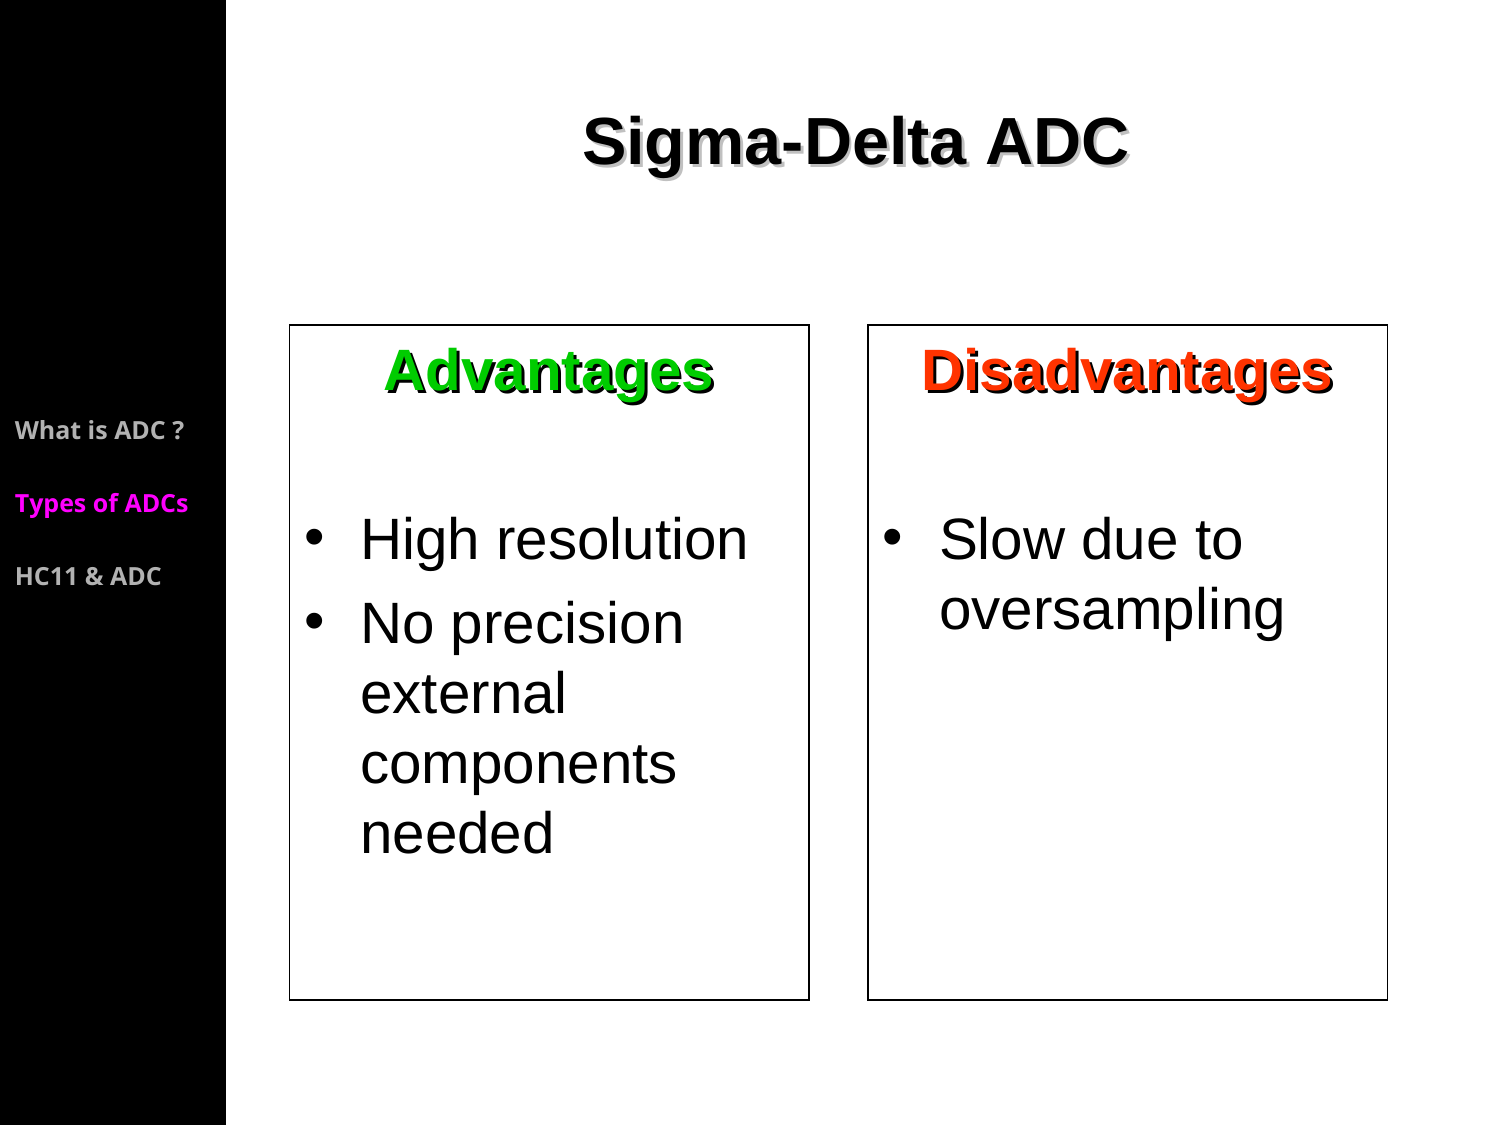

What is ADC ?
Types of ADCs
HC11 & ADC
Sigma-Delta ADC
# Advantages
High resolution
No precision external components needed
Disadvantages
Slow due to oversampling